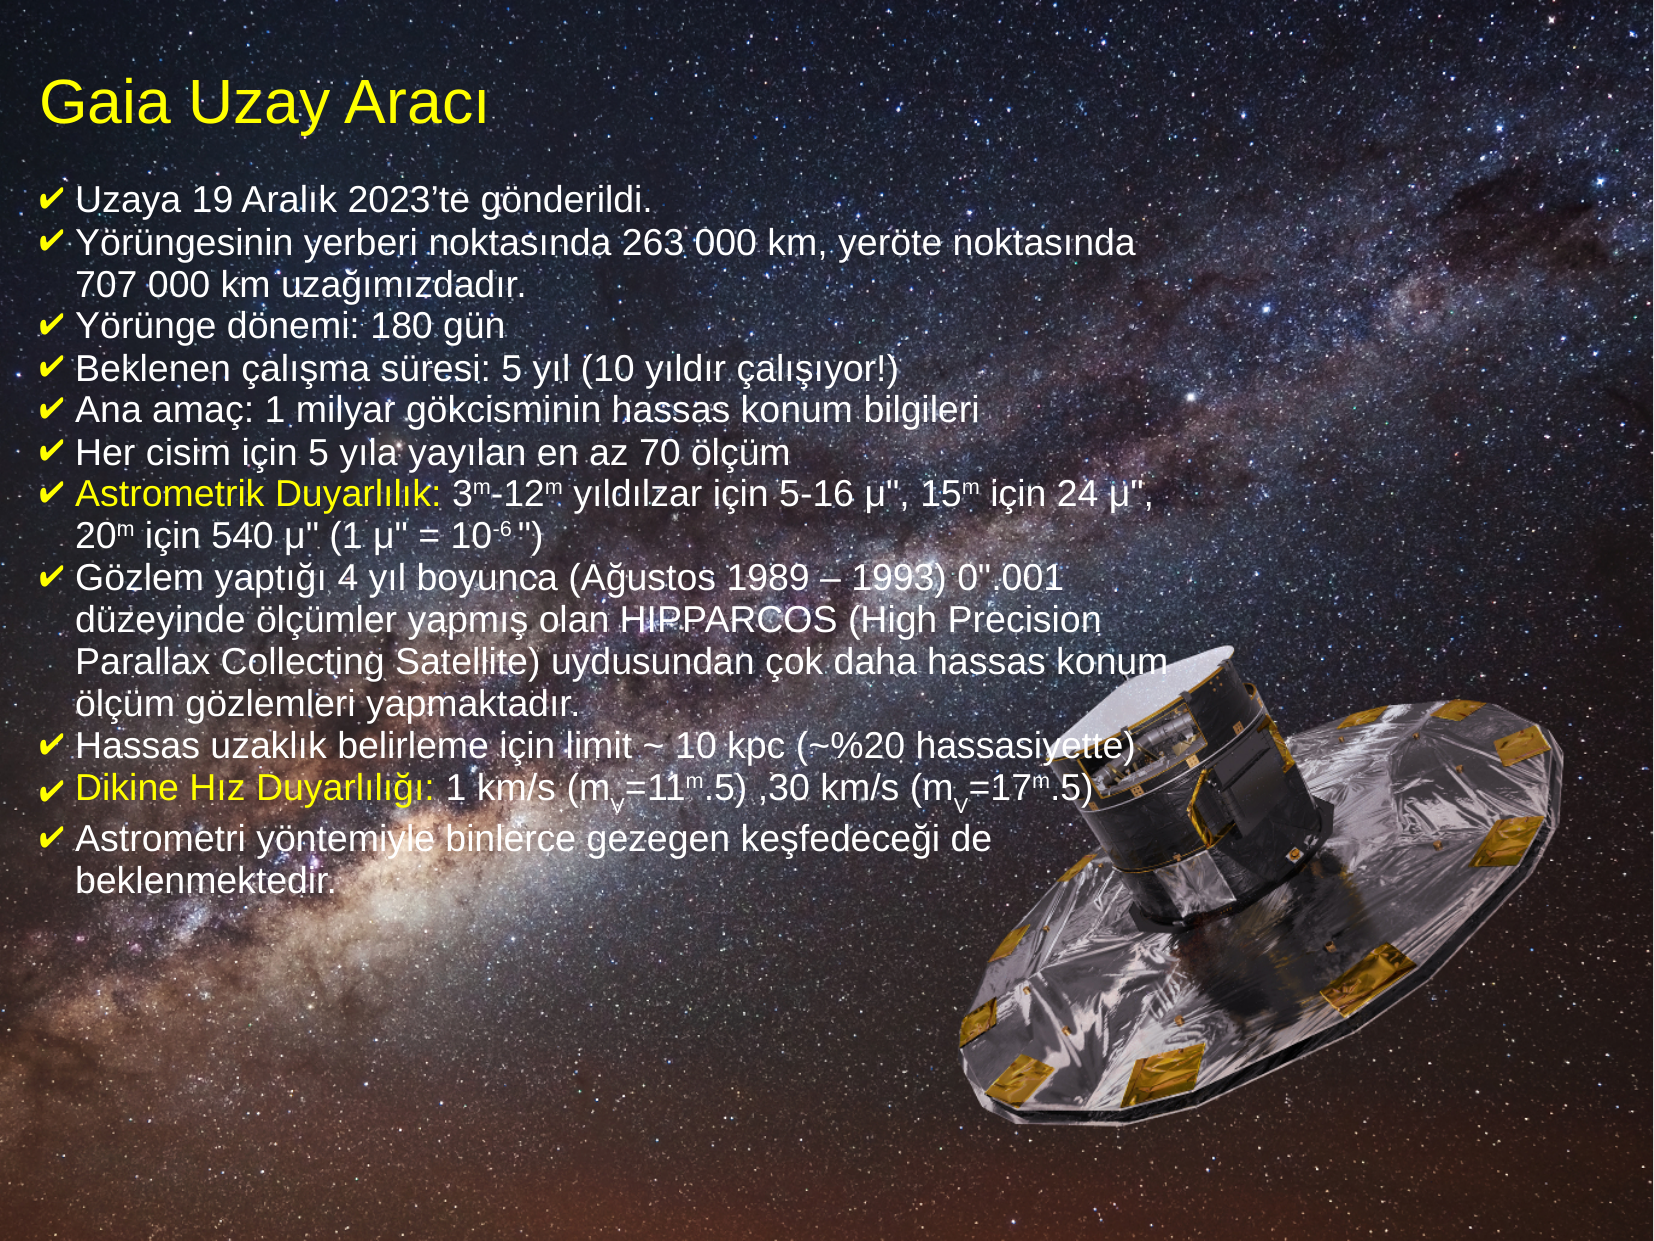

Gaia Uzay Aracı
Uzaya 19 Aralık 2023’te gönderildi.
Yörüngesinin yerberi noktasında 263 000 km, yeröte noktasında 707 000 km uzağımızdadır.
Yörünge dönemi: 180 gün
Beklenen çalışma süresi: 5 yıl (10 yıldır çalışıyor!)
Ana amaç: 1 milyar gökcisminin hassas konum bilgileri
Her cisim için 5 yıla yayılan en az 70 ölçüm
Astrometrik Duyarlılık: 3m-12m yıldılzar için 5-16 μ", 15m için 24 μ", 20m için 540 μ" (1 μ" = 10-6 ")
Gözlem yaptığı 4 yıl boyunca (Ağustos 1989 – 1993) 0".001 düzeyinde ölçümler yapmış olan HIPPARCOS (High Precision Parallax Collecting Satellite) uydusundan çok daha hassas konum ölçüm gözlemleri yapmaktadır.
Hassas uzaklık belirleme için limit ~ 10 kpc (~%20 hassasiyette)
Dikine Hız Duyarlılığı: 1 km/s (mV=11m.5) ,30 km/s (mV=17m.5)
Astrometri yöntemiyle binlerce gezegen keşfedeceği de beklenmektedir.